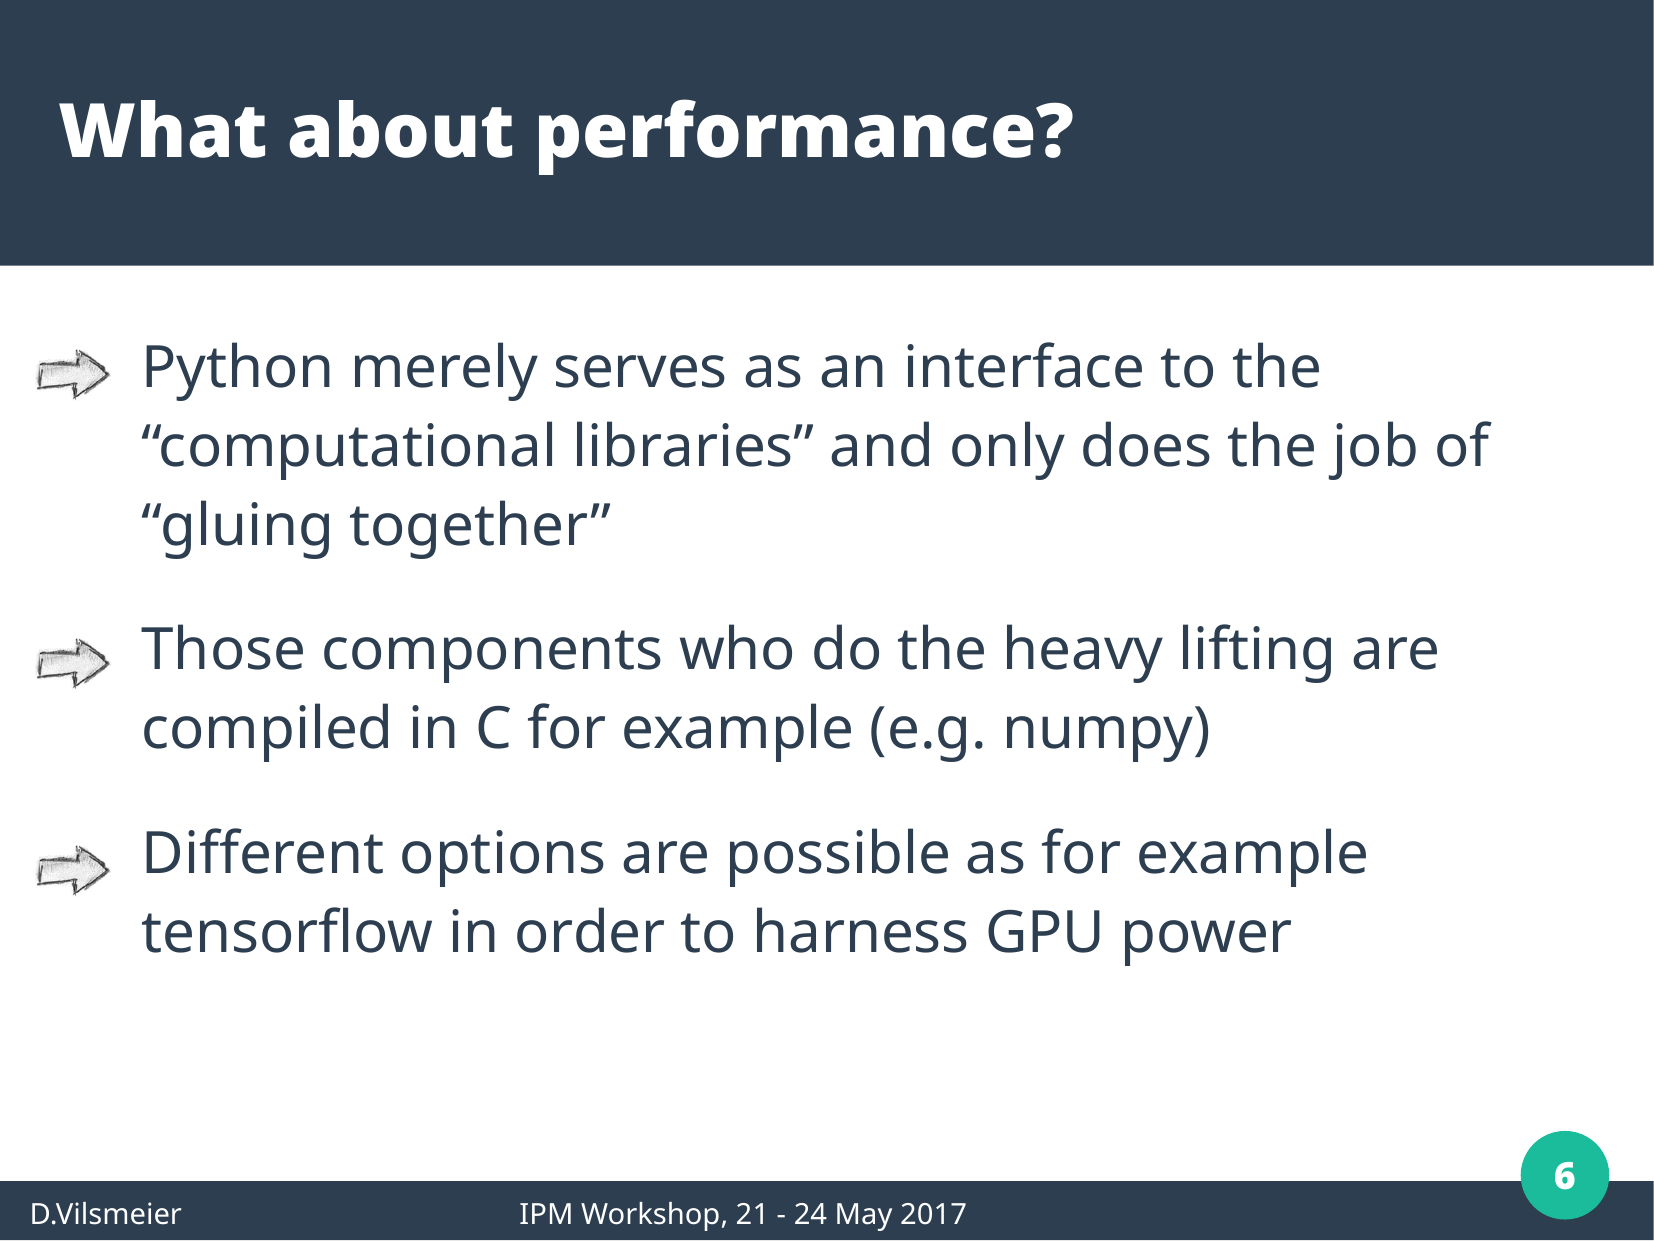

# What about performance?
Python merely serves as an interface to the “computational libraries” and only does the job of “gluing together”
Those components who do the heavy lifting are compiled in C for example (e.g. numpy)
Different options are possible as for example tensorflow in order to harness GPU power
6
D.Vilsmeier IPM Workshop, 21 - 24 May 2017